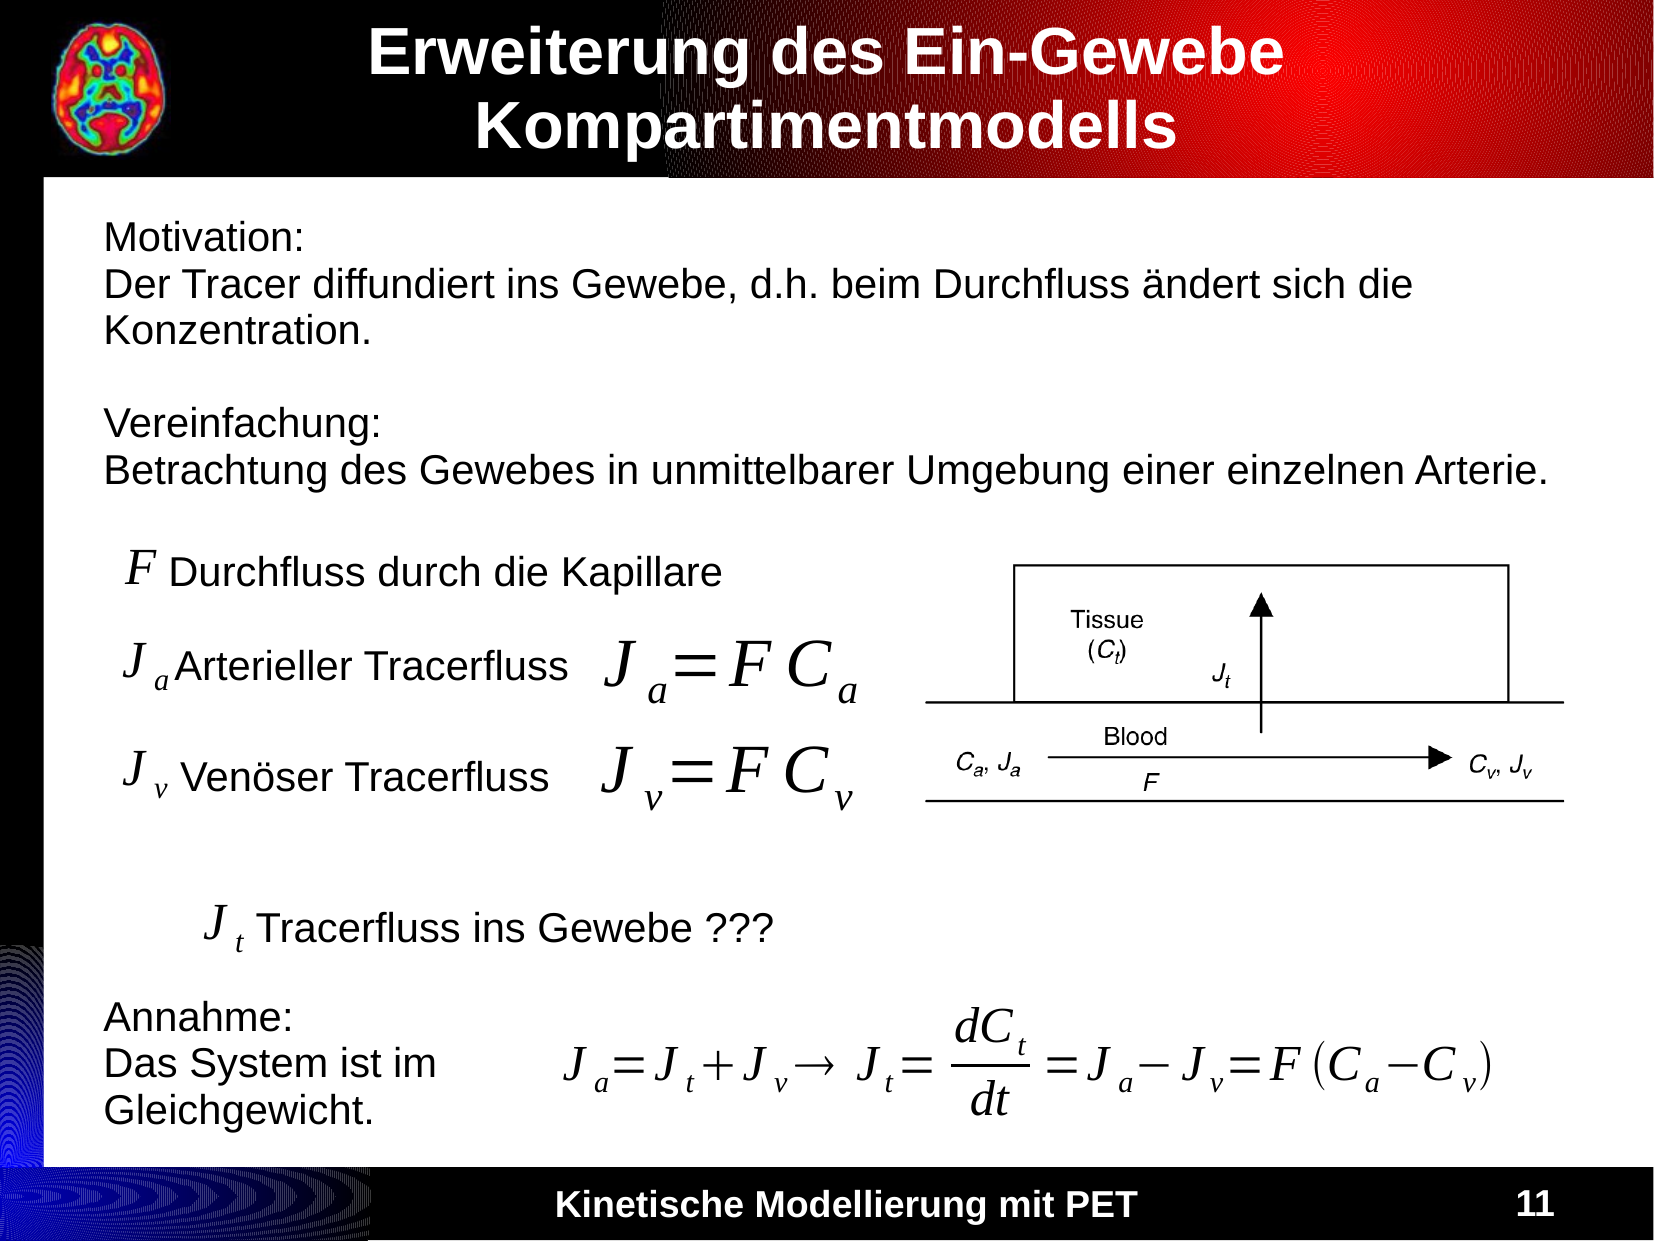

# Erweiterung des Ein-Gewebe Kompartimentmodells
Motivation:
Der Tracer diffundiert ins Gewebe, d.h. beim Durchfluss ändert sich die Konzentration.
Vereinfachung:
Betrachtung des Gewebes in unmittelbarer Umgebung einer einzelnen Arterie.
Durchfluss durch die Kapillare
Arterieller Tracerfluss
Venöser Tracerfluss
Tracerfluss ins Gewebe ???
Annahme:
Das System ist im Gleichgewicht.
Kinetische Modellierung mit PET